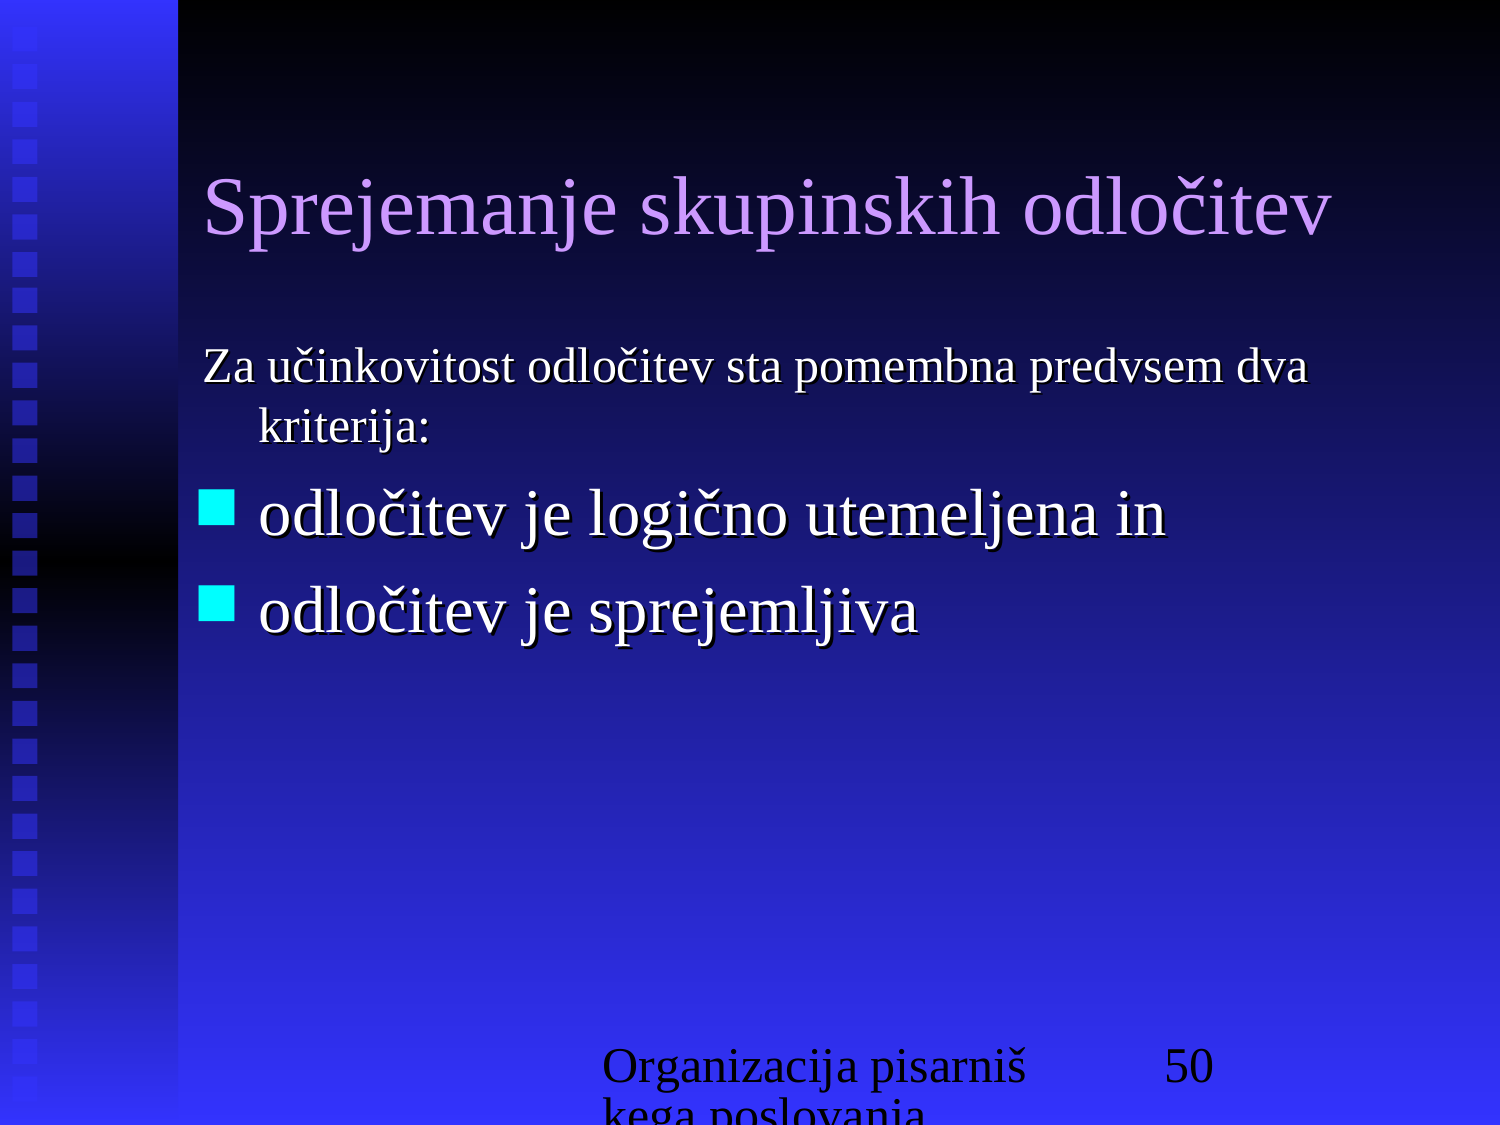

# Sprejemanje skupinskih odločitev
Za učinkovitost odločitev sta pomembna predvsem dva kriterija:
odločitev je logično utemeljena in
odločitev je sprejemljiva
Organizacija pisarniškega poslovanja
50